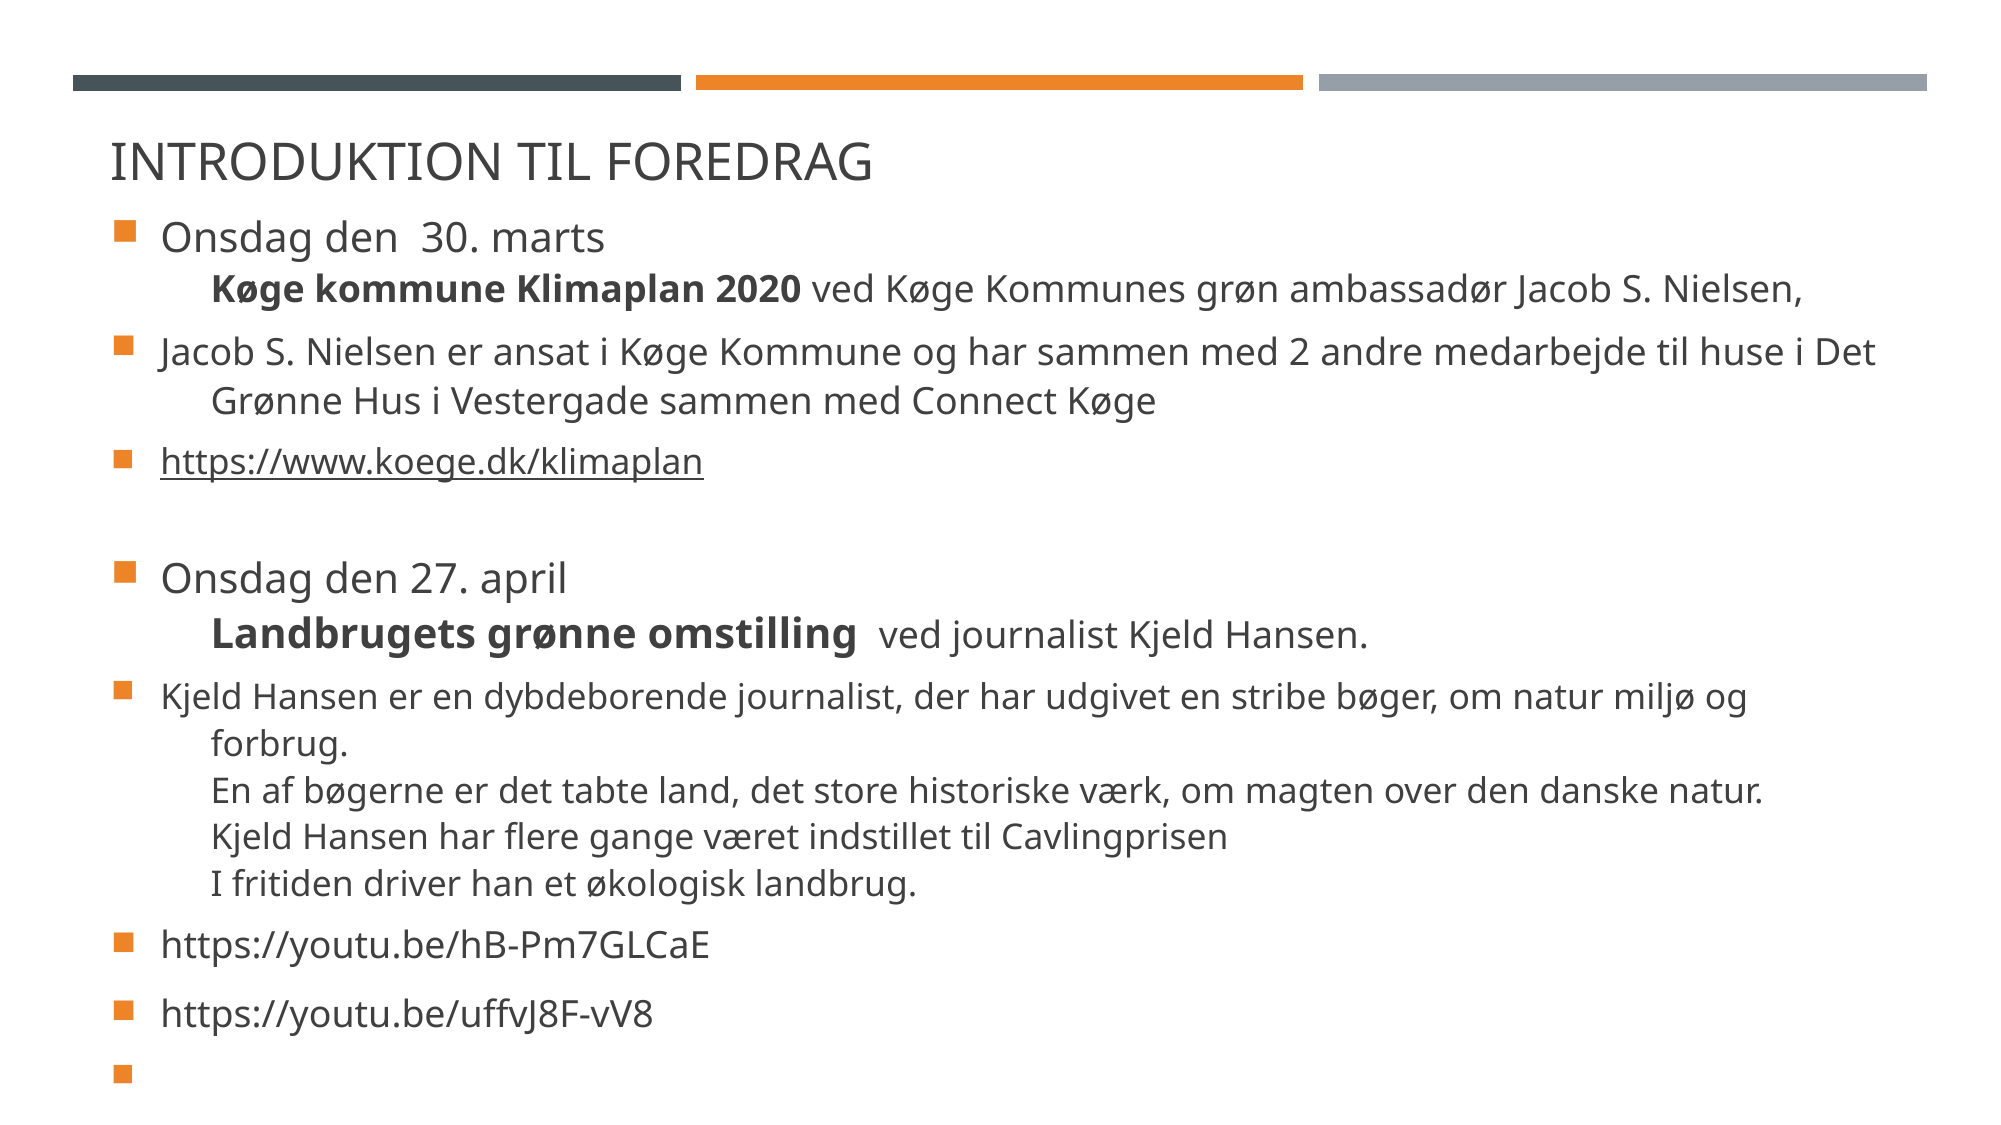

# Introduktion til foredrag
Onsdag den 30. marts
Køge kommune Klimaplan 2020 ved Køge Kommunes grøn ambassadør Jacob S. Nielsen,
Jacob S. Nielsen er ansat i Køge Kommune og har sammen med 2 andre medarbejde til huse i Det Grønne Hus i Vestergade sammen med Connect Køge
https://www.koege.dk/klimaplan
Onsdag den 27. april
Landbrugets grønne omstilling ved journalist Kjeld Hansen.
Kjeld Hansen er en dybdeborende journalist, der har udgivet en stribe bøger, om natur miljø og forbrug. 
En af bøgerne er det tabte land, det store historiske værk, om magten over den danske natur.
Kjeld Hansen har flere gange været indstillet til Cavlingprisen
I fritiden driver han et økologisk landbrug.
https://youtu.be/hB-Pm7GLCaE
https://youtu.be/uffvJ8F-vV8